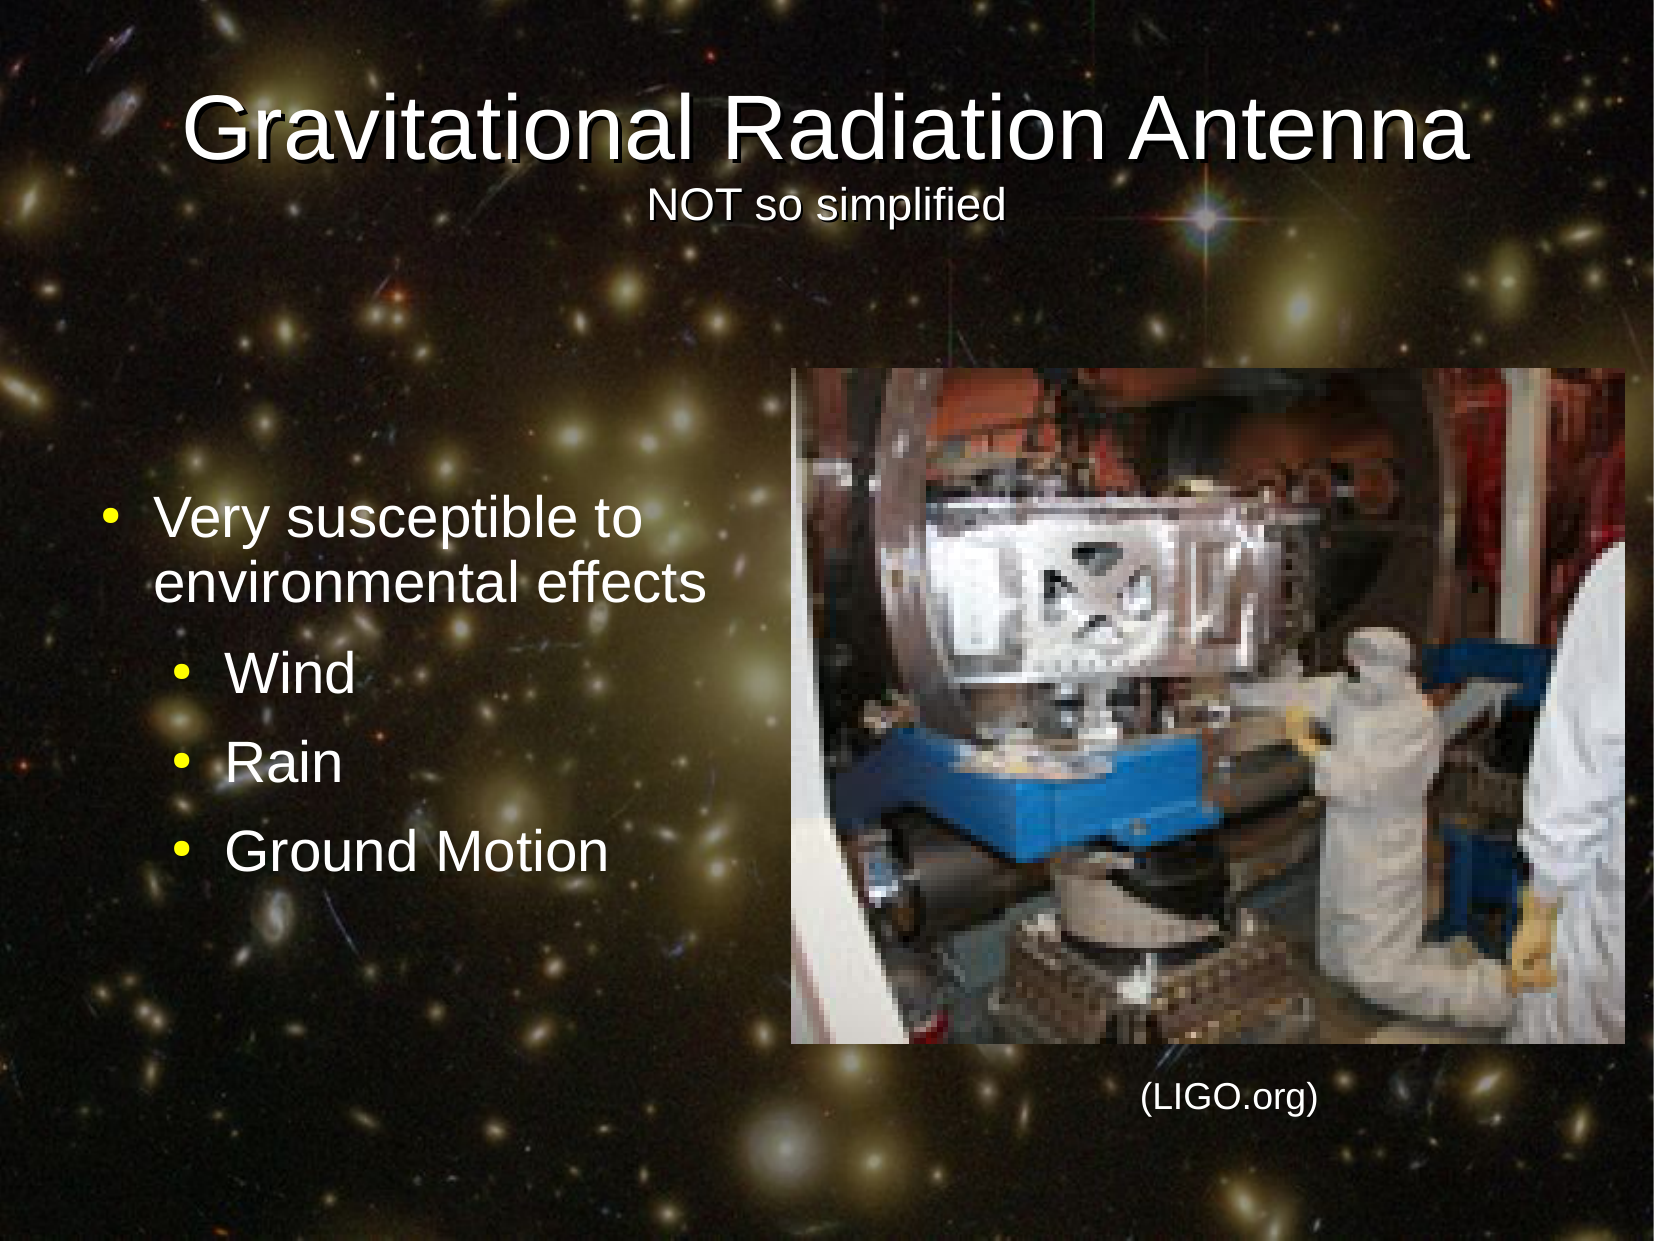

# Gravitational Radiation Antenna NOT so simplified
(LIGO.org)
Very susceptible to environmental effects
Wind
Rain
Ground Motion